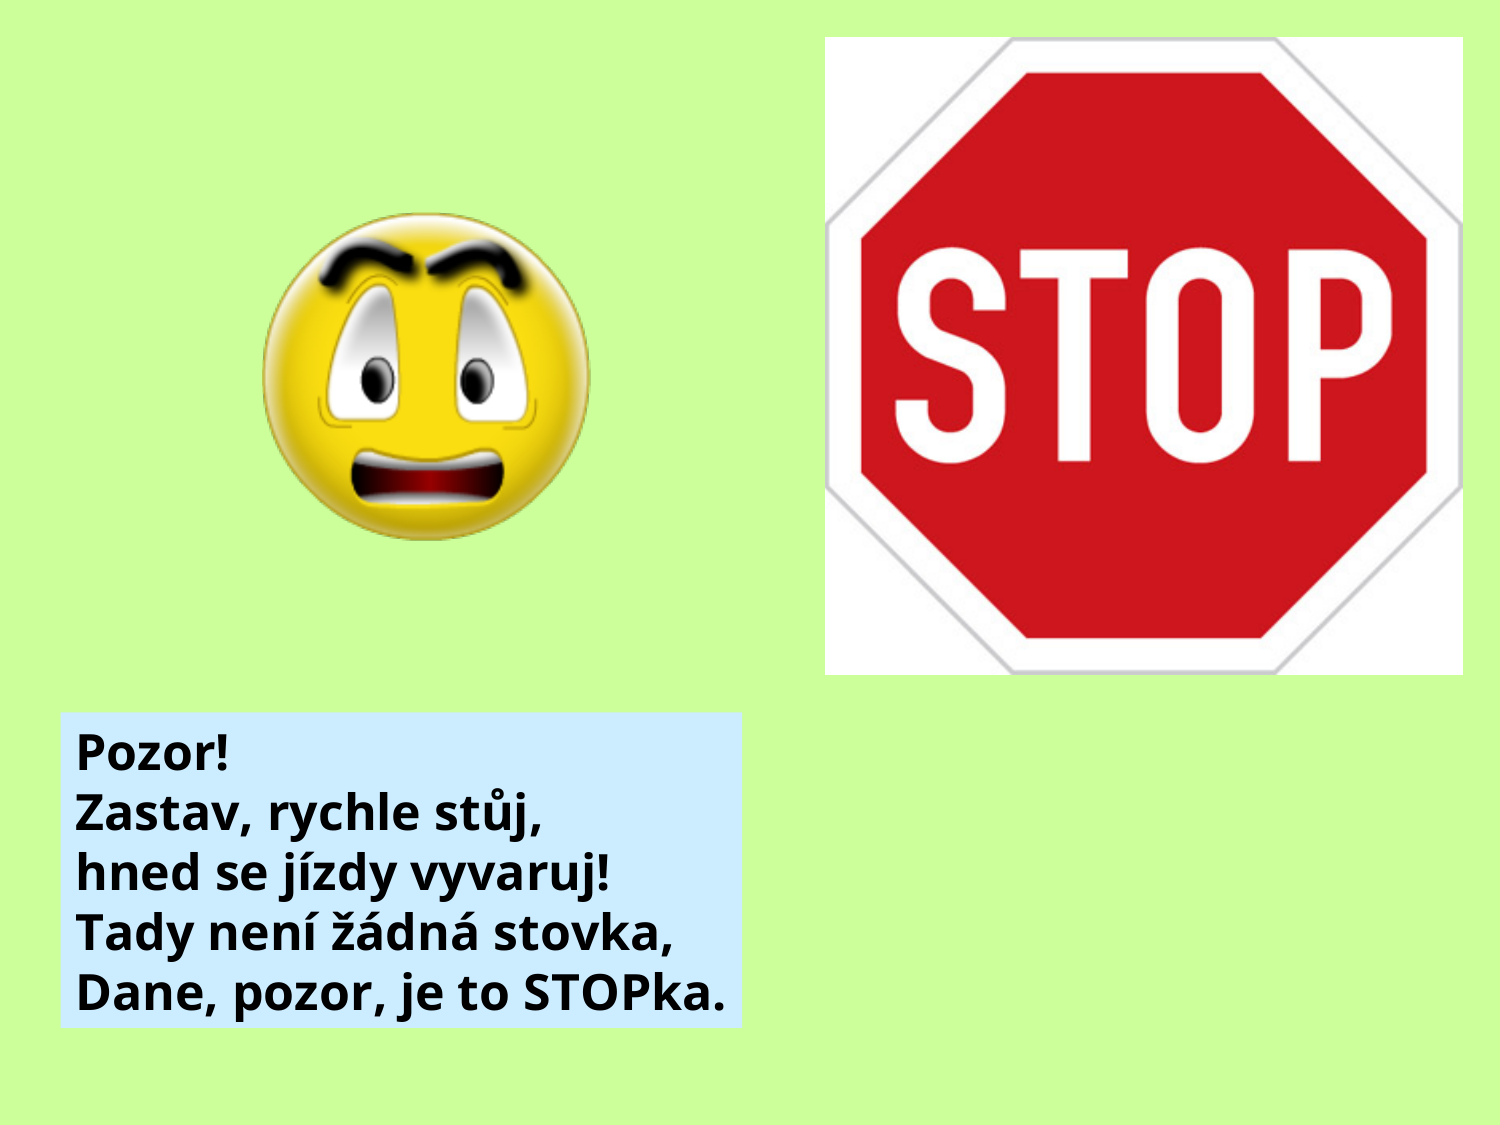

Pozor!
Zastav, rychle stůj,
hned se jízdy vyvaruj!
Tady není žádná stovka,
Dane, pozor, je to STOPka.